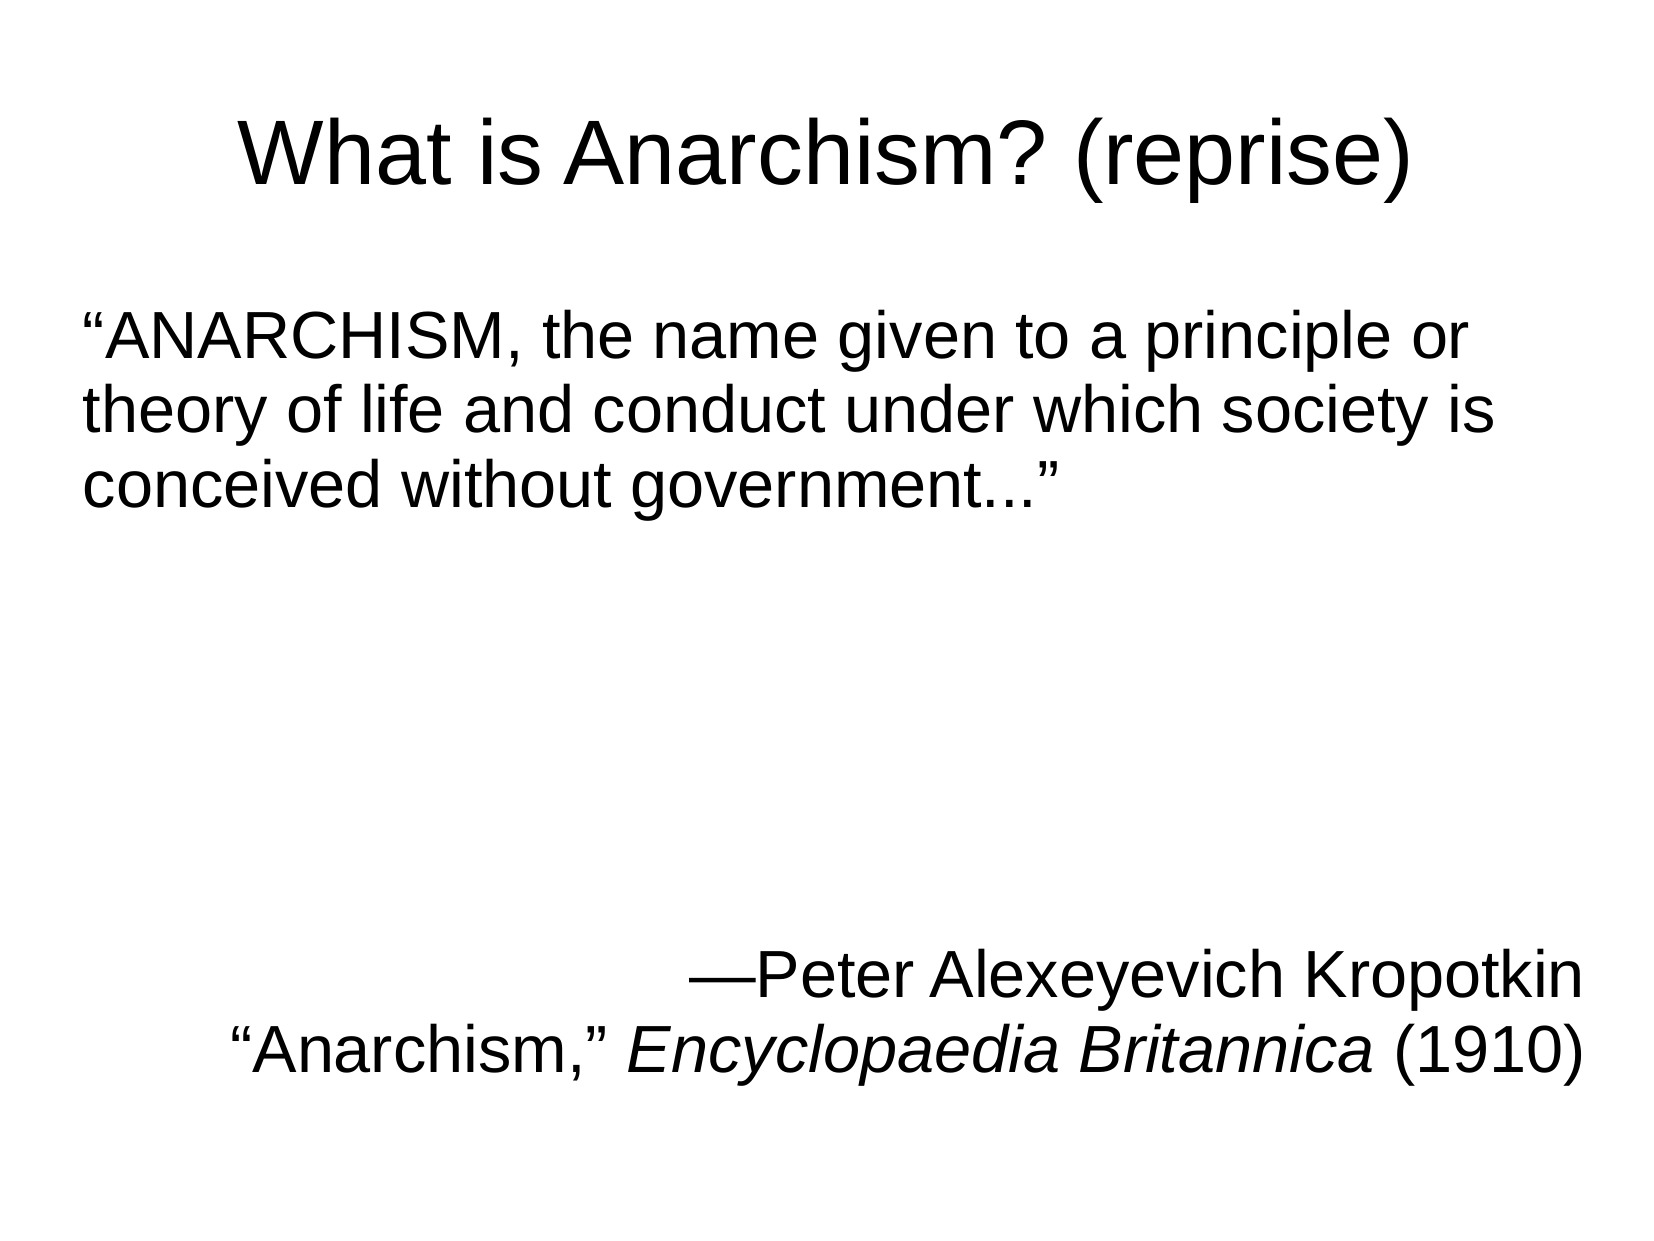

# What is Anarchism? (reprise)
“ANARCHISM, the name given to a principle or theory of life and conduct under which society is conceived without government...”
—Peter Alexeyevich Kropotkin
“Anarchism,” Encyclopaedia Britannica (1910)